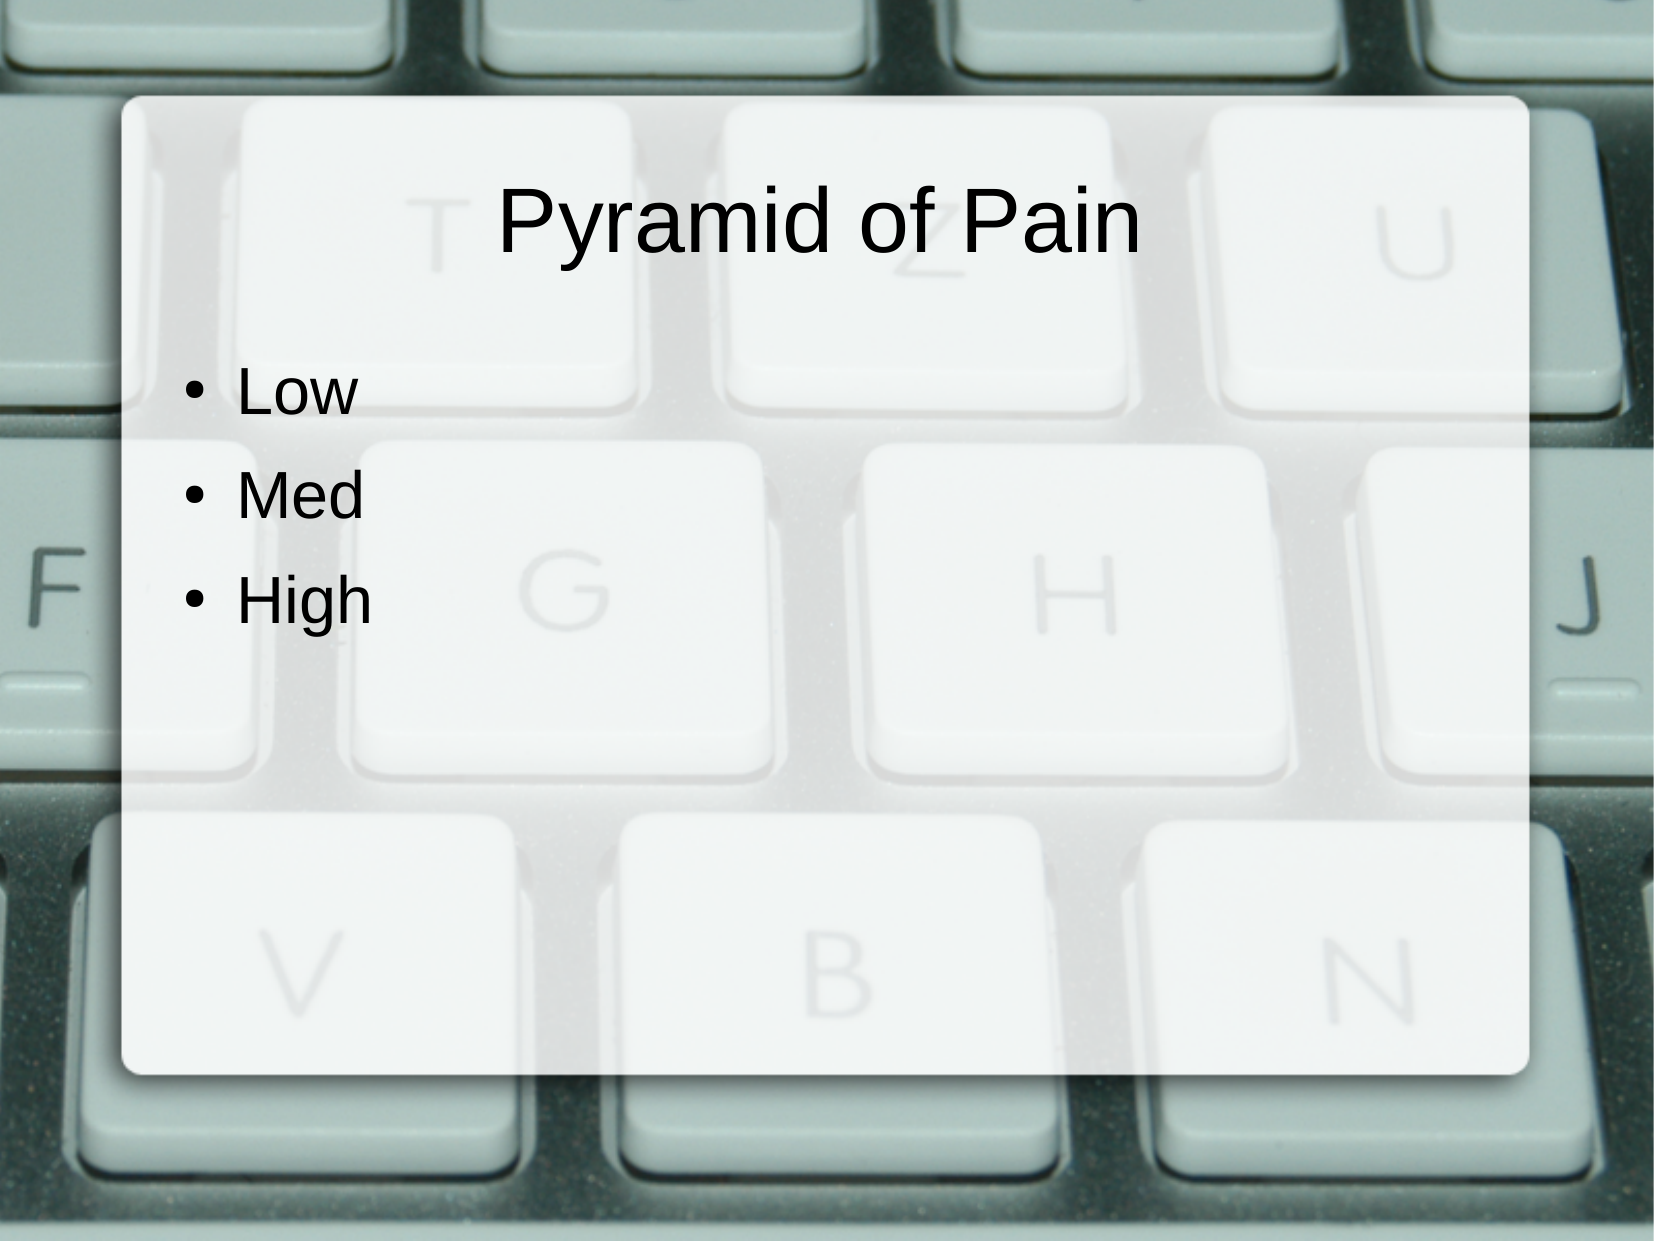

# Pyramid of Pain
Low
Med
High